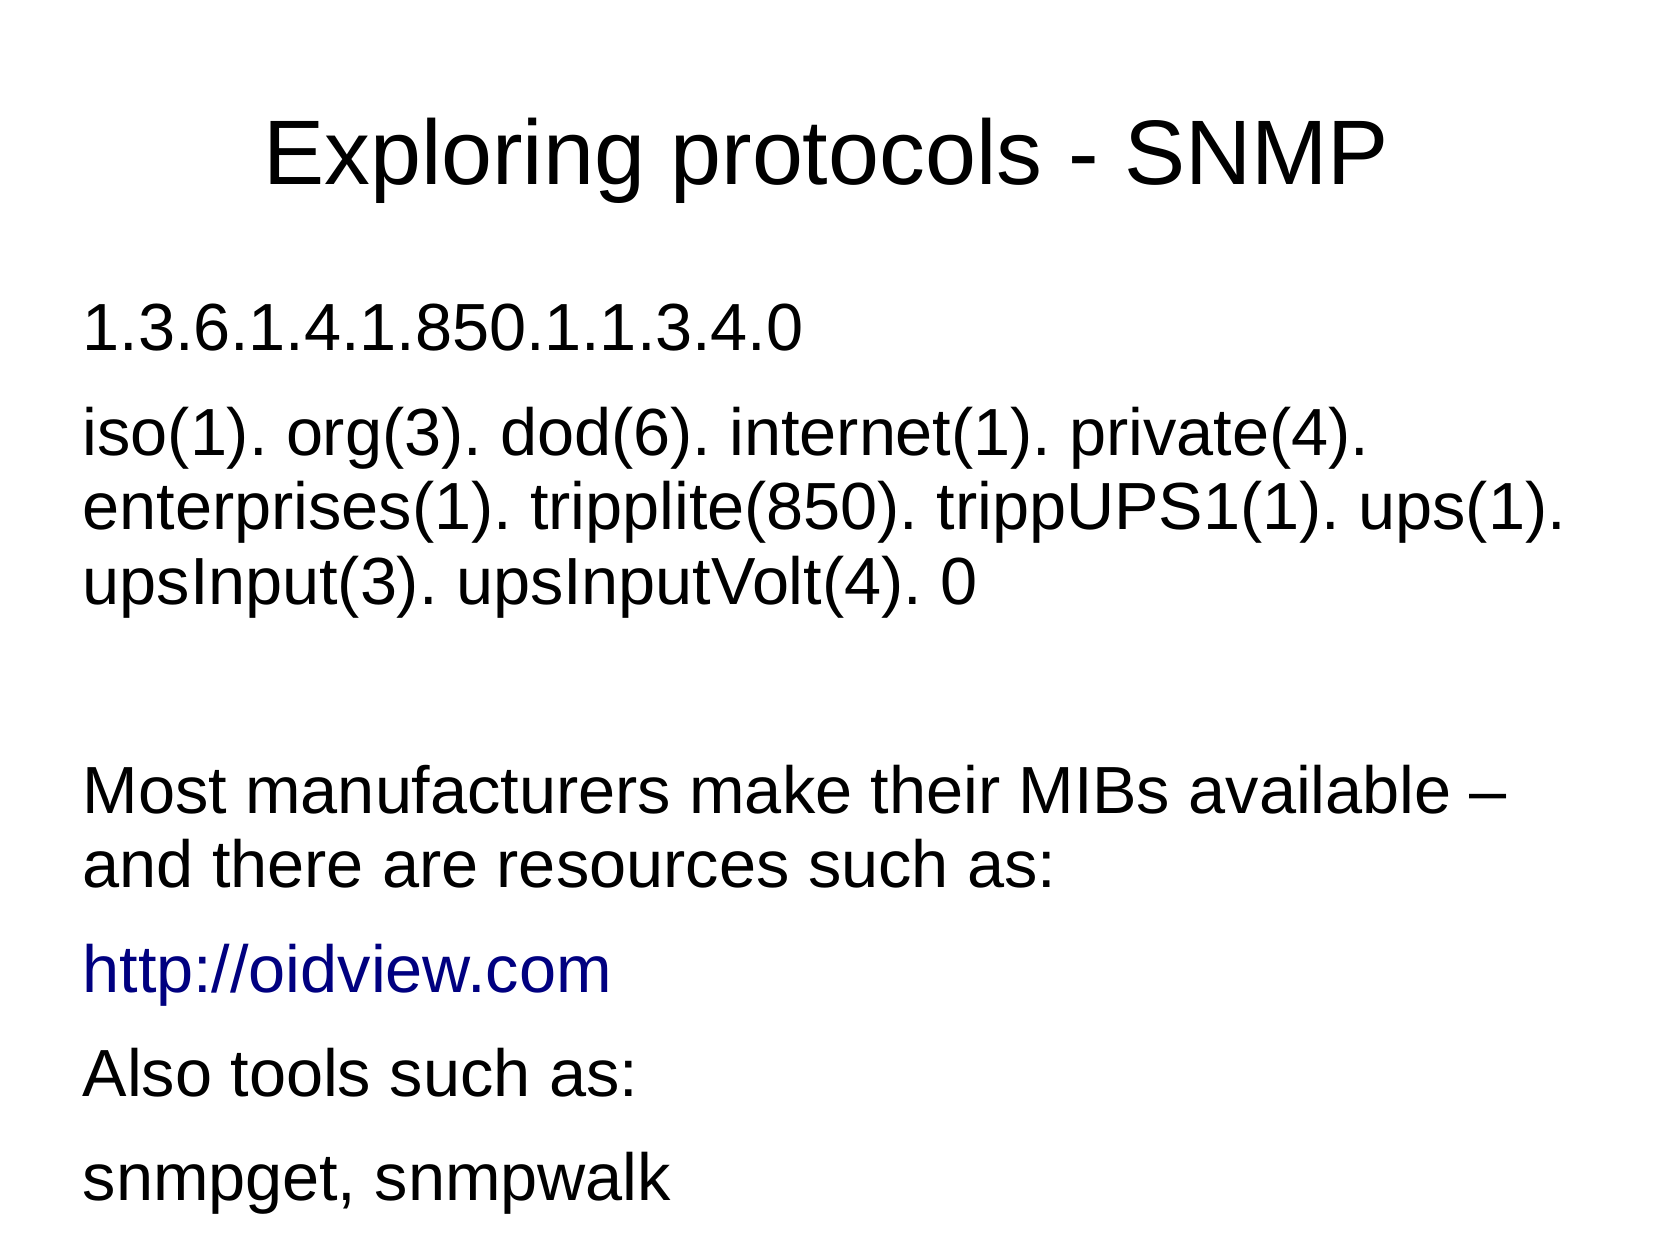

# Exploring protocols - SNMP
1.3.6.1.4.1.850.1.1.3.4.0
iso(1). org(3). dod(6). internet(1). private(4). enterprises(1). tripplite(850). trippUPS1(1). ups(1). upsInput(3). upsInputVolt(4). 0
Most manufacturers make their MIBs available – and there are resources such as:
http://oidview.com
Also tools such as:
snmpget, snmpwalk